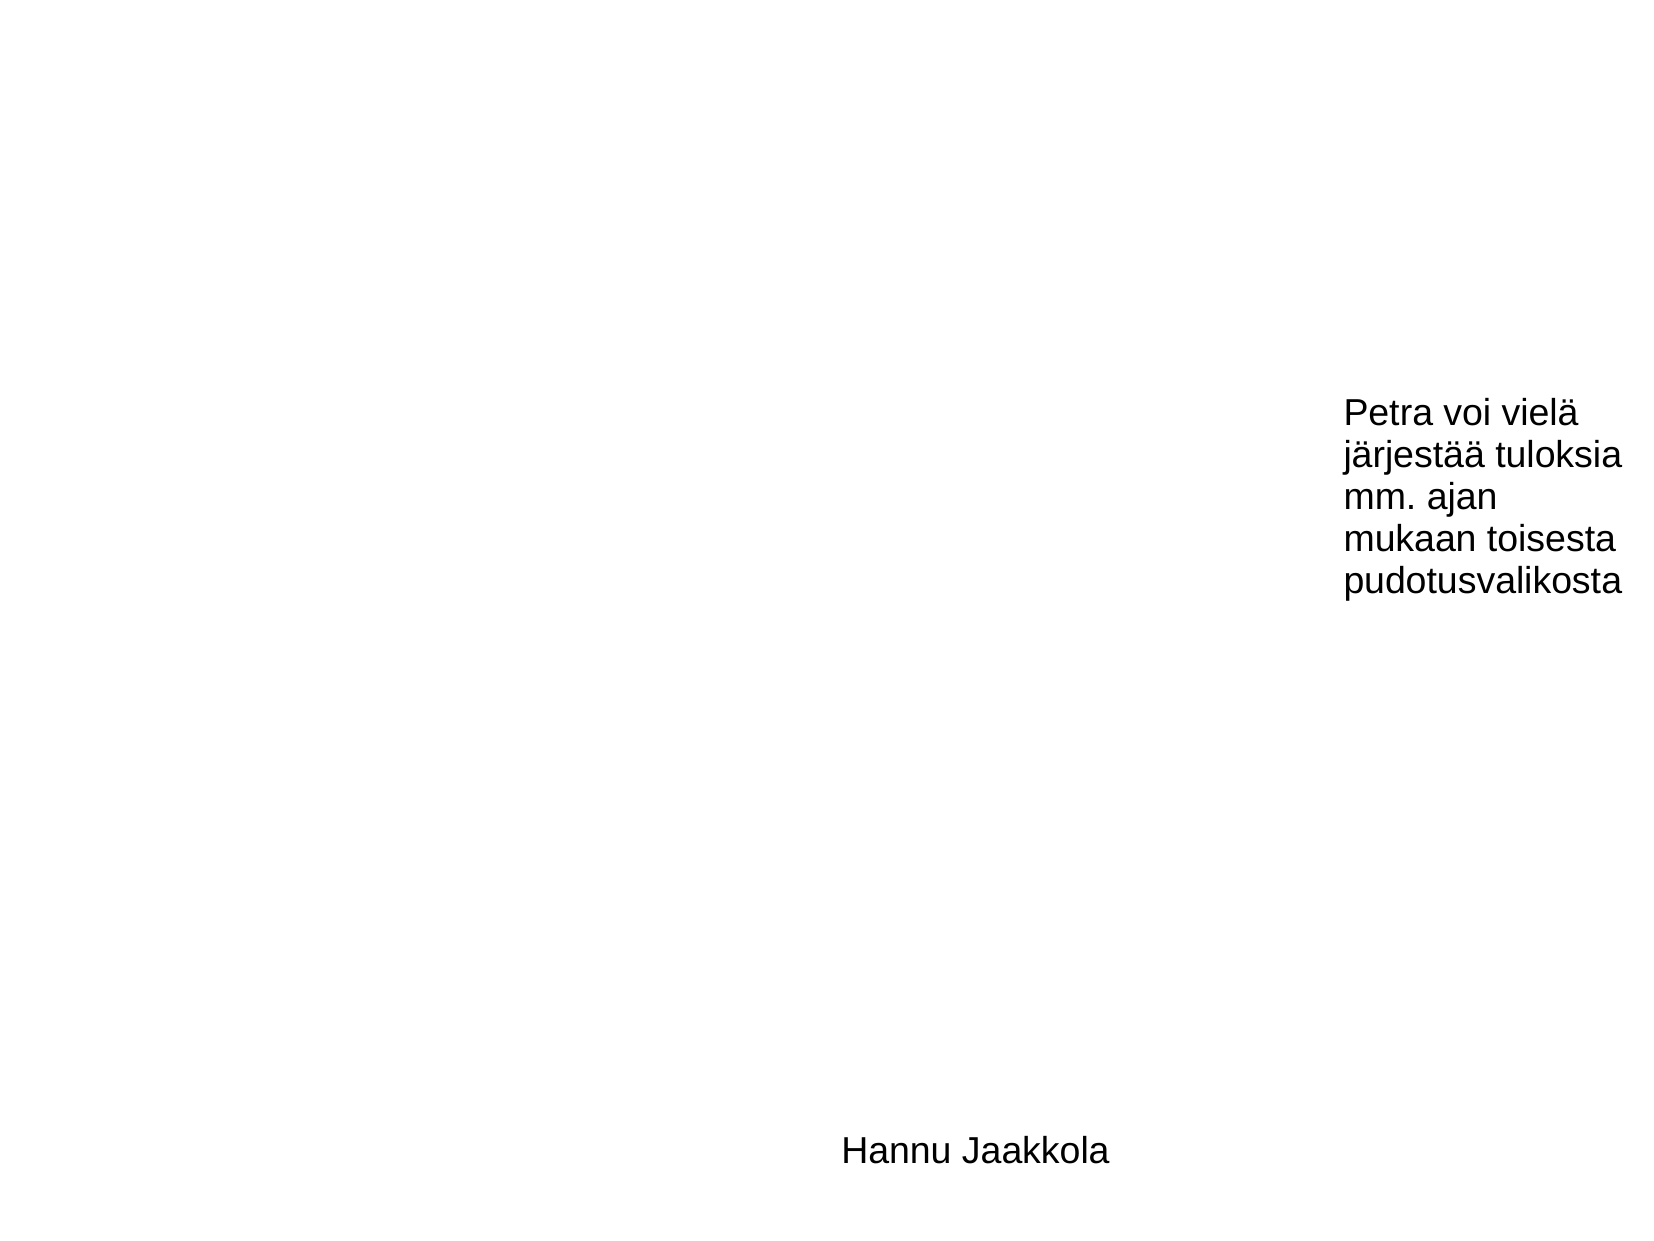

Petra voi vielä järjestää tuloksia mm. ajan mukaan toisesta pudotusvalikosta
Hannu Jaakkola